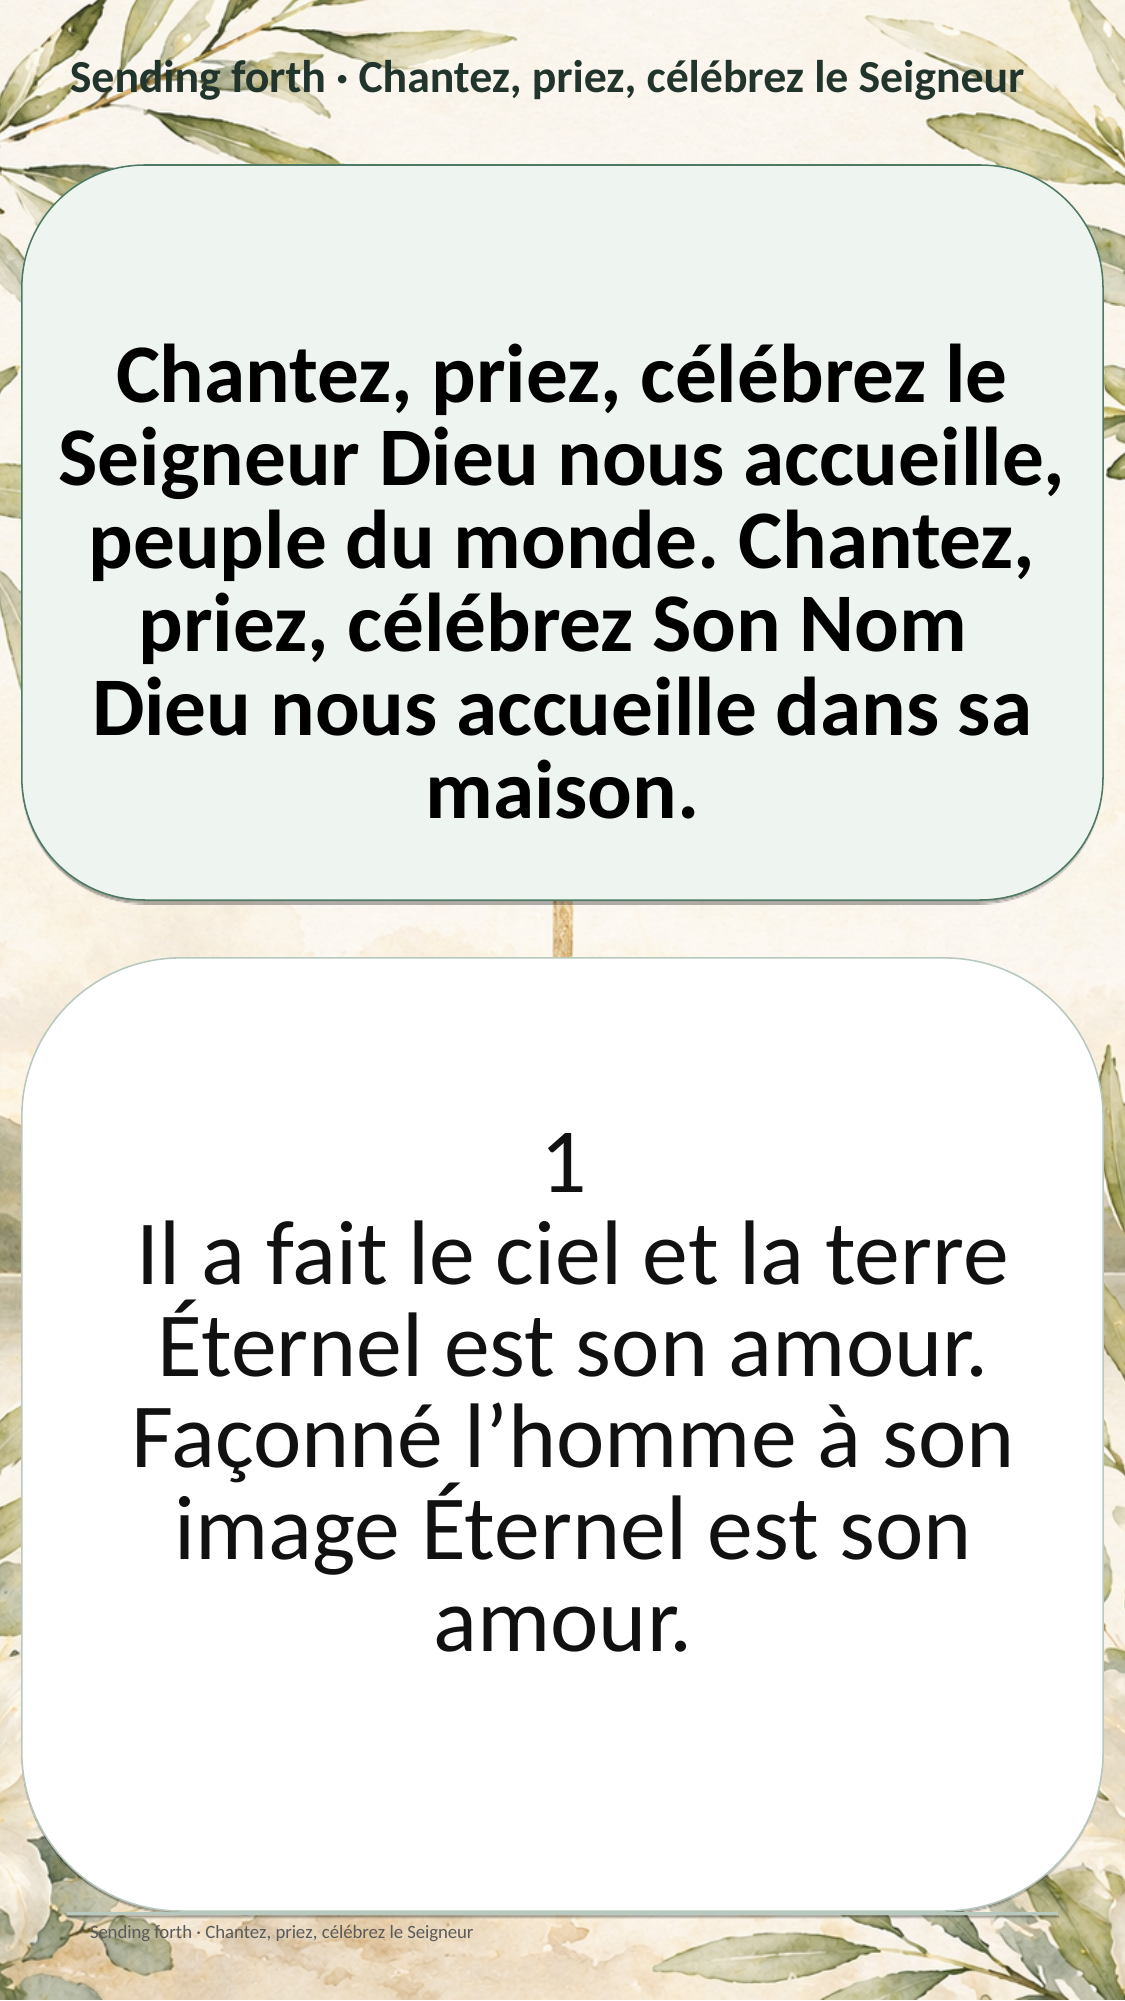

Sending forth · Chantez, priez, célébrez le Seigneur
Chantez, priez, célébrez le Seigneur Dieu nous accueille, peuple du monde. Chantez, priez, célébrez Son Nom
Dieu nous accueille dans sa maison.
1
Il a fait le ciel et la terre Éternel est son amour. Façonné l’homme à son image Éternel est son amour.
Sending forth · Chantez, priez, célébrez le Seigneur